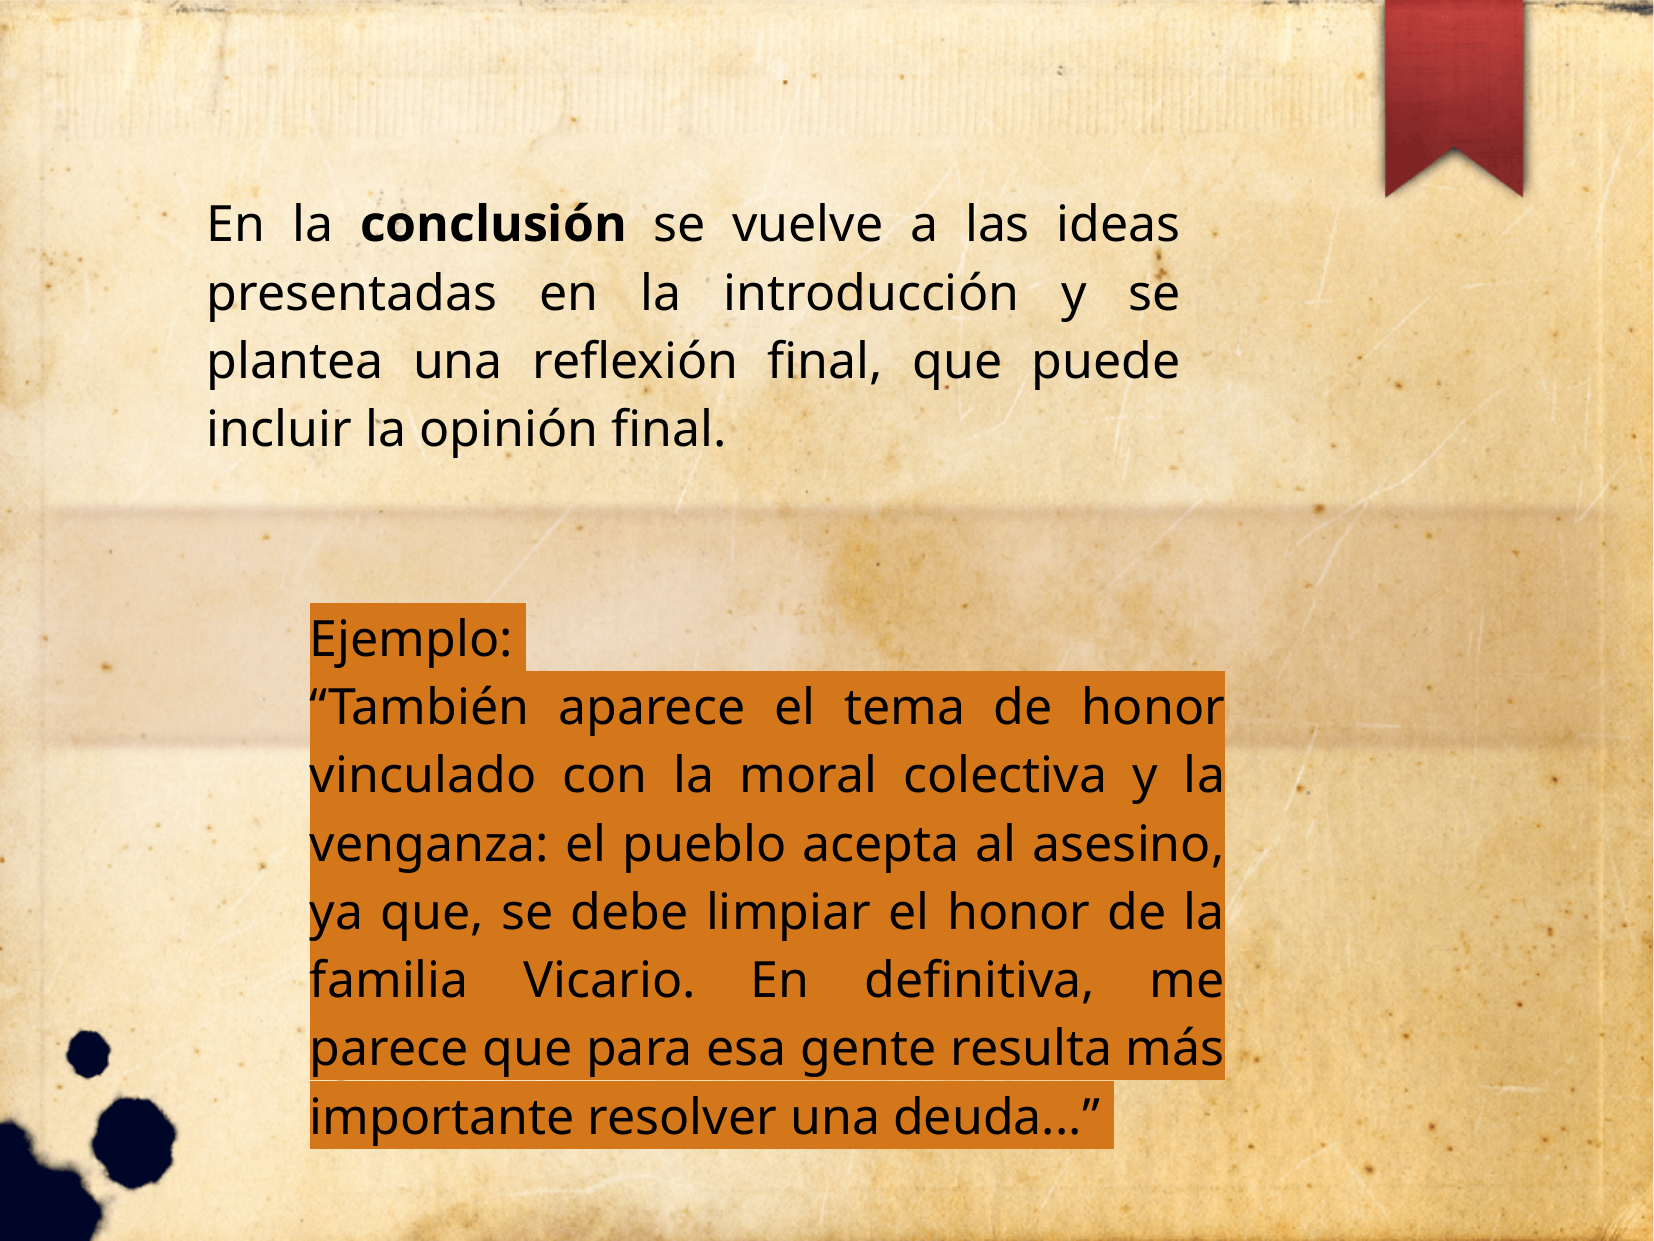

# En la conclusión se vuelve a las ideas presentadas en la introducción y se plantea una reflexión final, que puede incluir la opinión final.
Ejemplo:
“También aparece el tema de honor vinculado con la moral colectiva y la venganza: el pueblo acepta al asesino, ya que, se debe limpiar el honor de la familia Vicario. En definitiva, me parece que para esa gente resulta más importante resolver una deuda...”